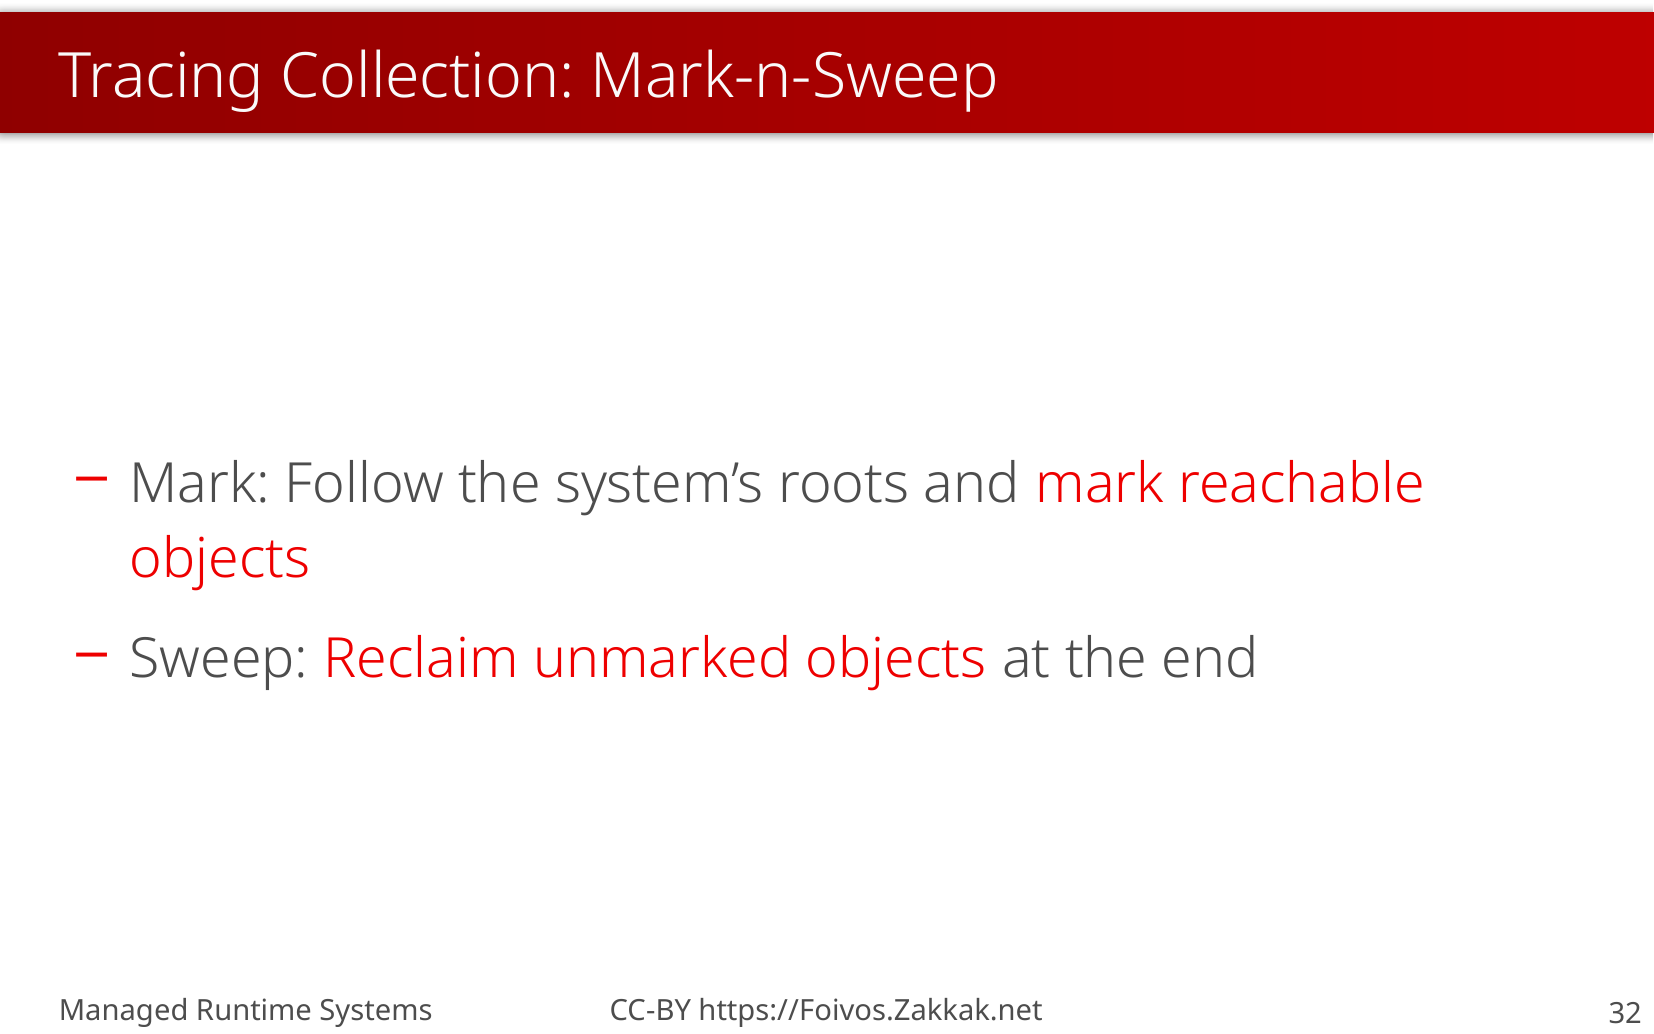

# Tracing Collection: Mark-n-Sweep
Mark: Follow the system’s roots and mark reachable objects
Sweep: Reclaim unmarked objects at the end
Managed Runtime Systems
CC-BY https://Foivos.Zakkak.net
32